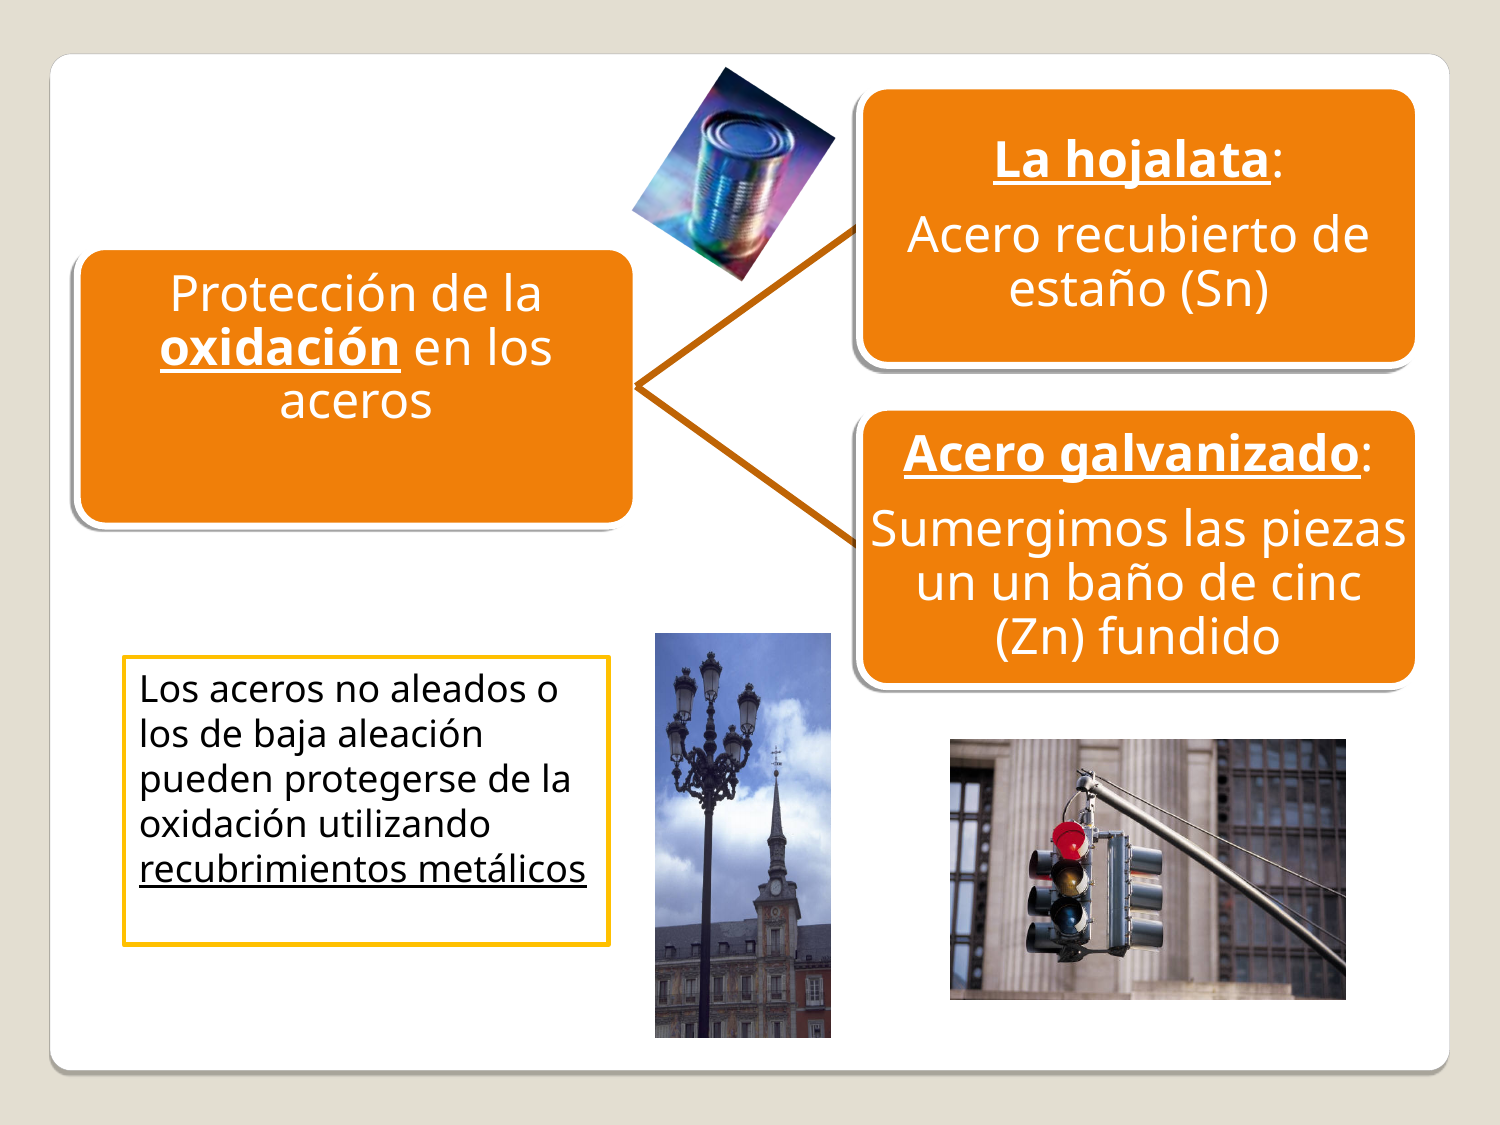

La hojalata:
Acero recubierto de estaño (Sn)
Protección de la oxidación en los aceros
Acero galvanizado:
Sumergimos las piezas un un baño de cinc (Zn) fundido
Los aceros no aleados o los de baja aleación pueden protegerse de la oxidación utilizando recubrimientos metálicos